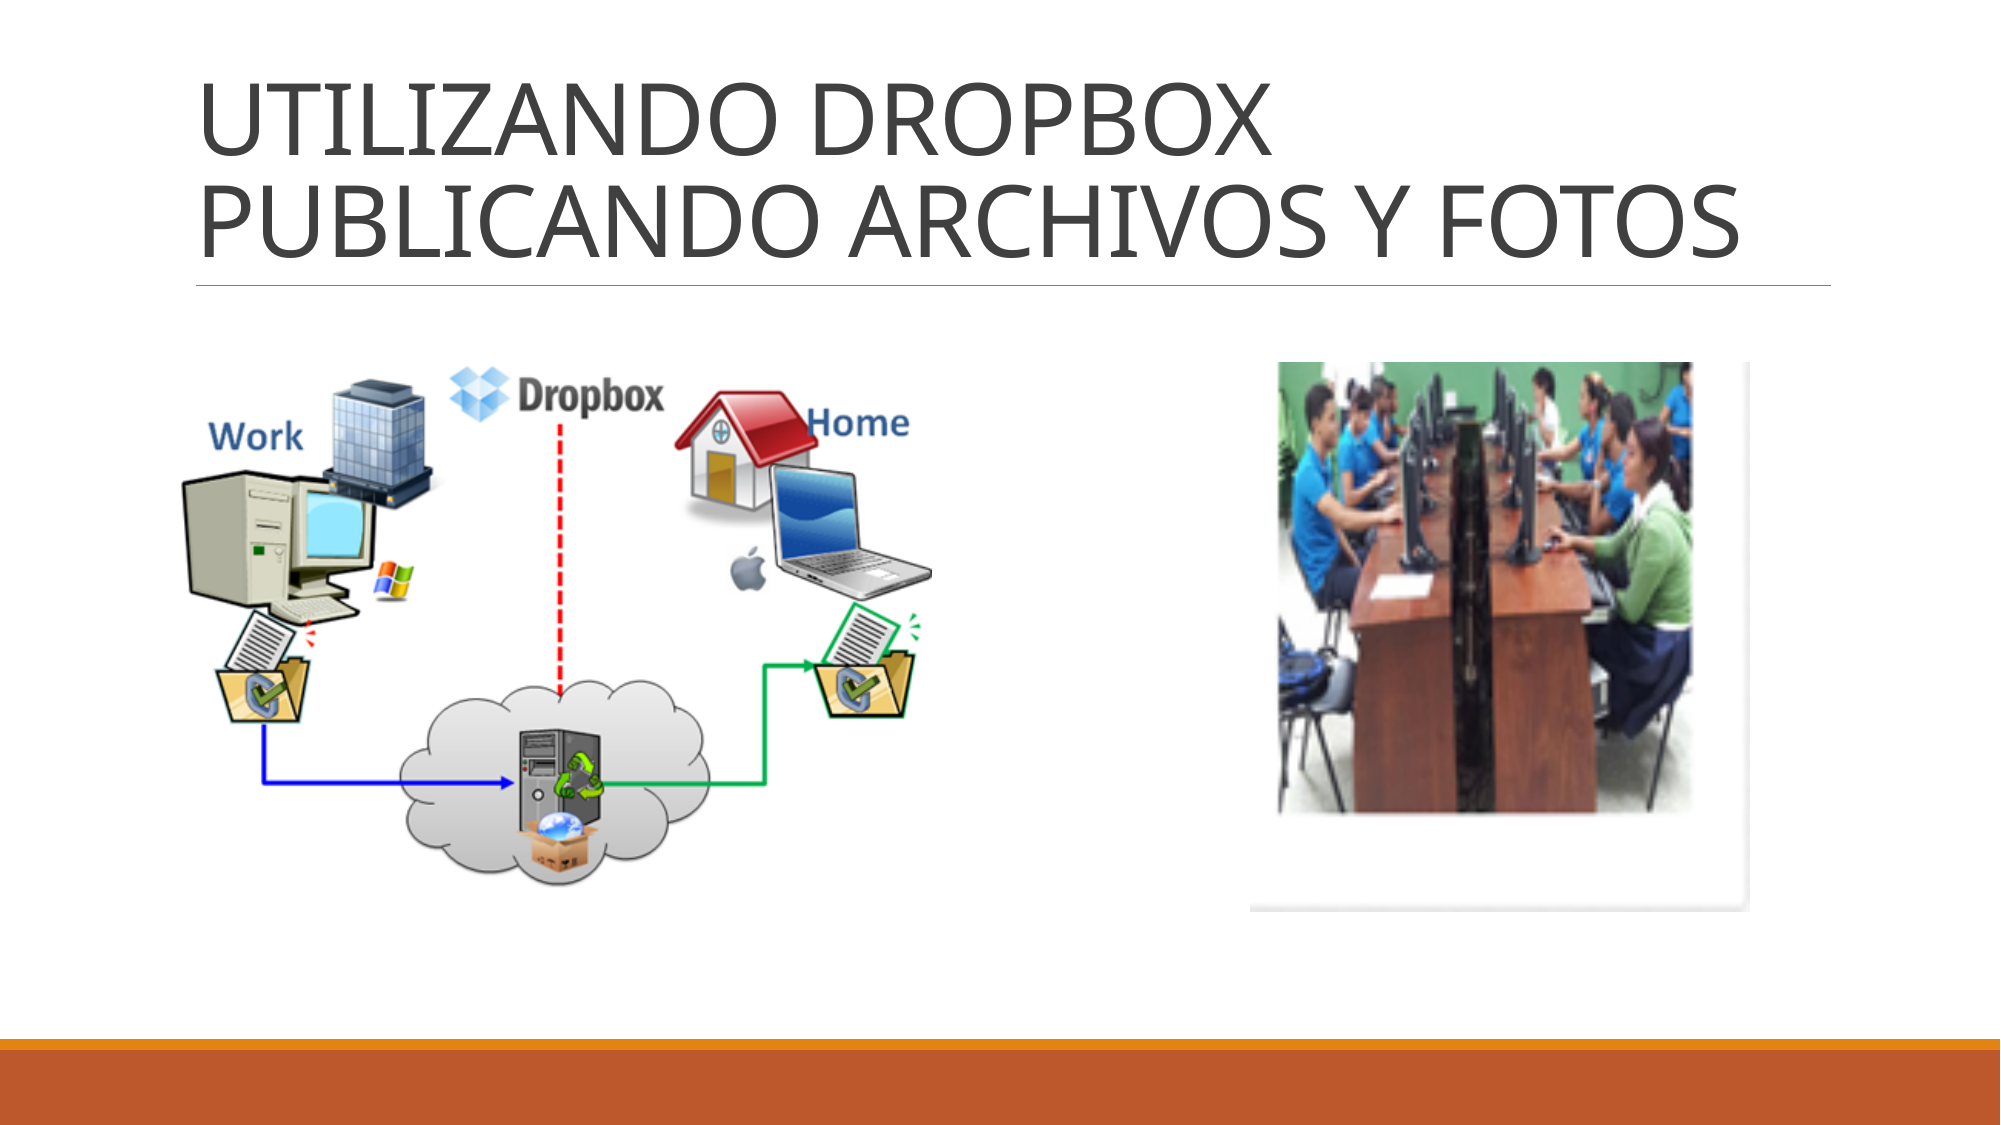

# UTILIZANDO DROPBOX PUBLICANDO ARCHIVOS Y FOTOS